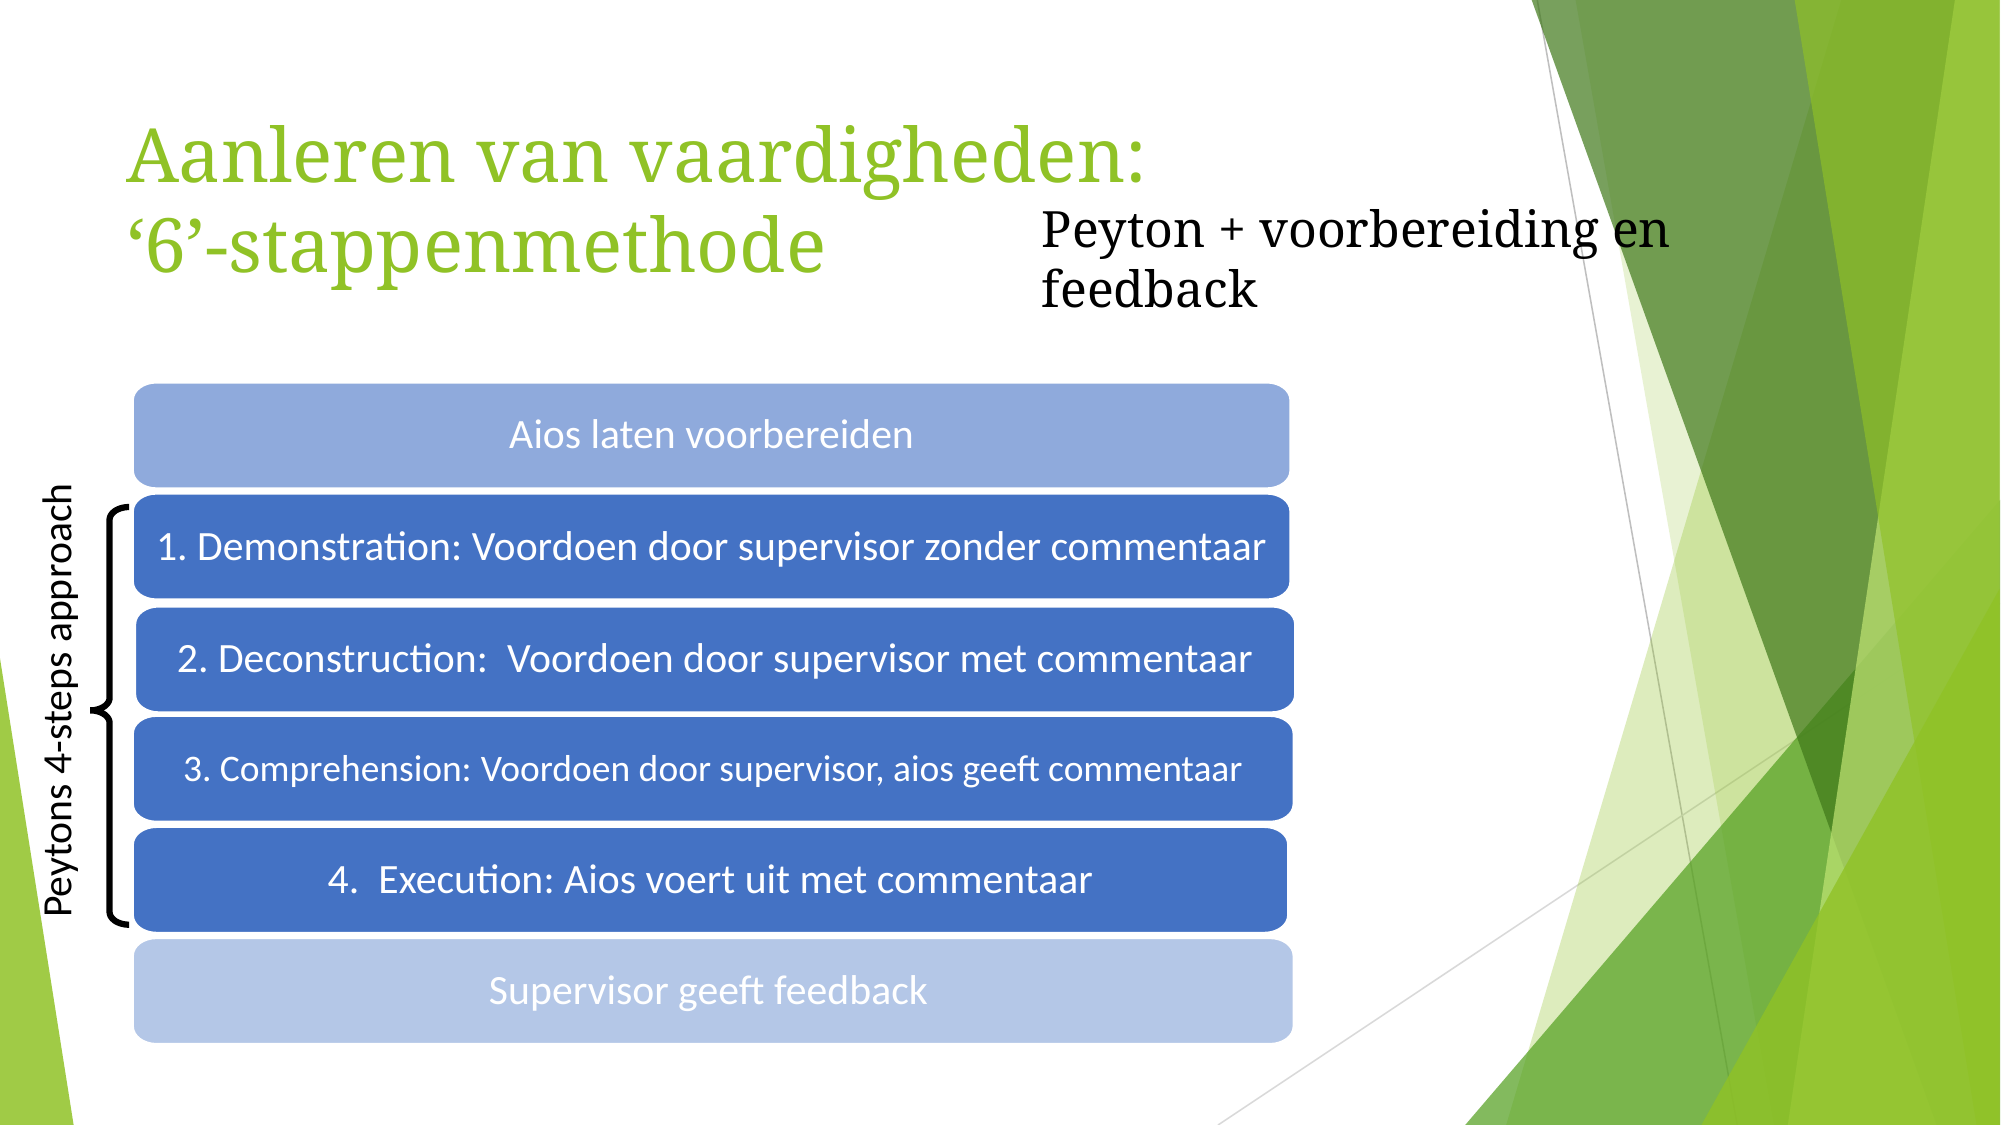

# Aanleren van vaardigheden: ‘6’-stappenmethode
Peyton + voorbereiding en feedback
Aios laten voorbereiden
1. Demonstration: Voordoen door supervisor zonder commentaar
2. Deconstruction: Voordoen door supervisor met commentaar
3. Comprehension: Voordoen door supervisor, aios geeft commentaar
4. Execution: Aios voert uit met commentaar
Supervisor geeft feedback
Peytons 4-steps approach